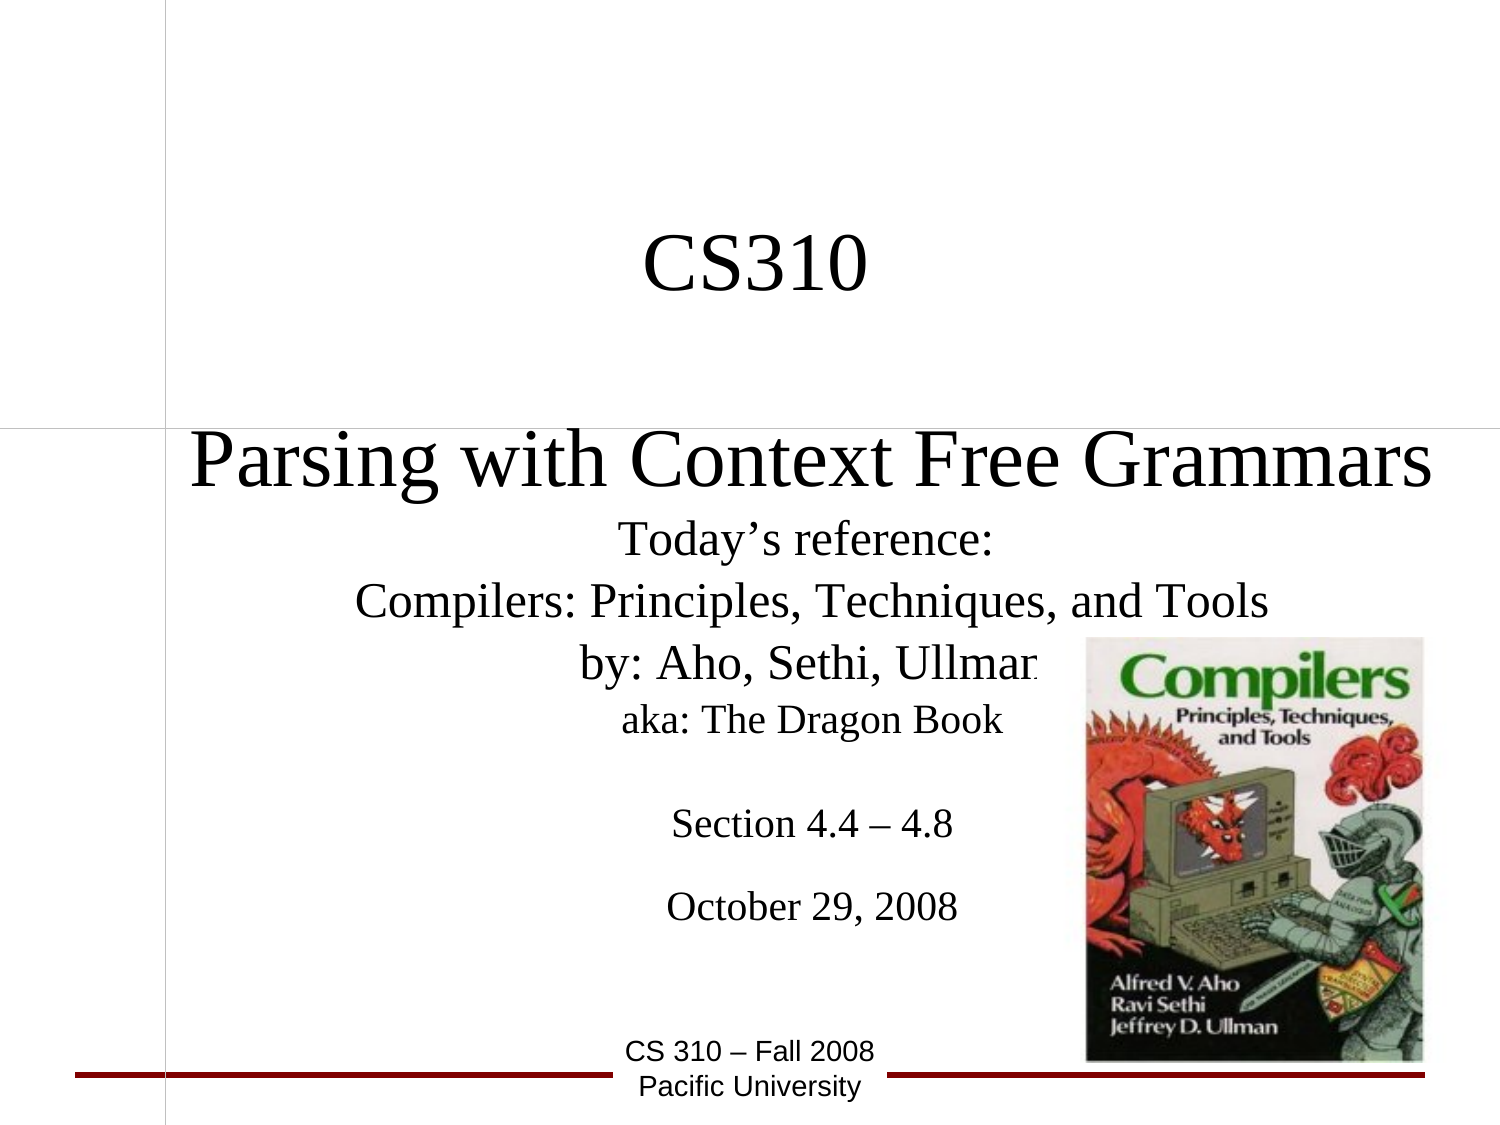

# CS310
Parsing with Context Free Grammars
Today’s reference:
Compilers: Principles, Techniques, and Tools
by: Aho, Sethi, Ullman
aka: The Dragon Book
Section 4.4 – 4.8
October 29, 2008